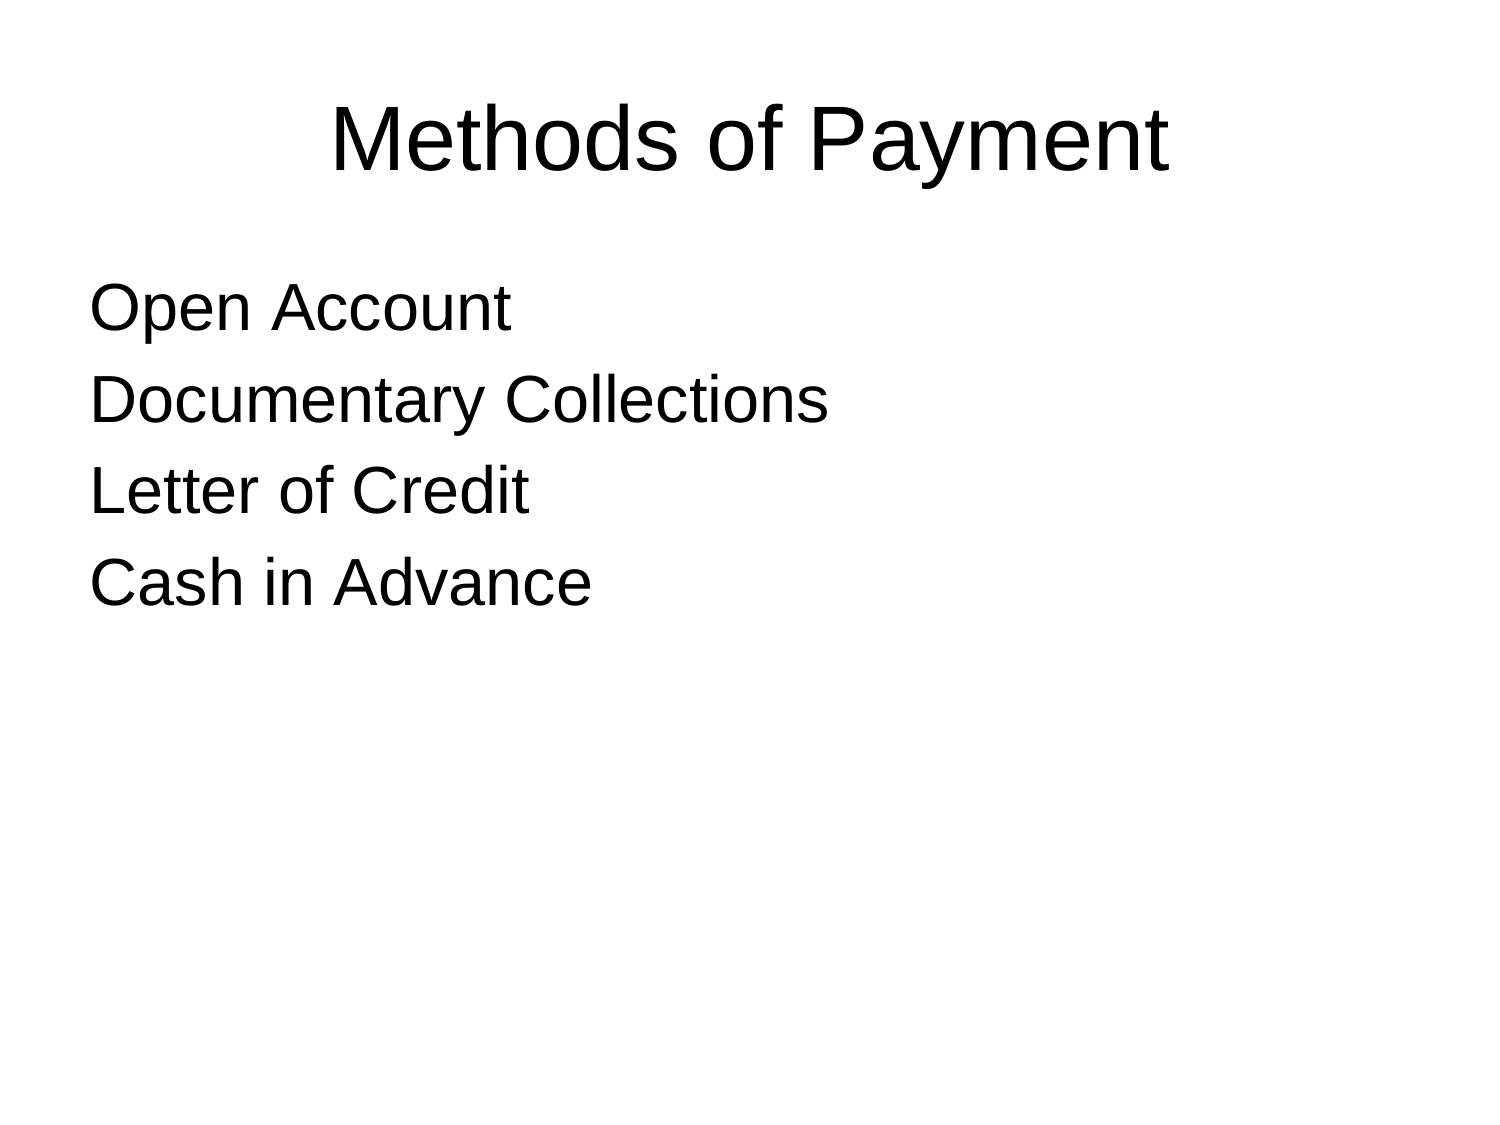

# Methods of Payment
Open Account
Documentary Collections
Letter of Credit
Cash in Advance